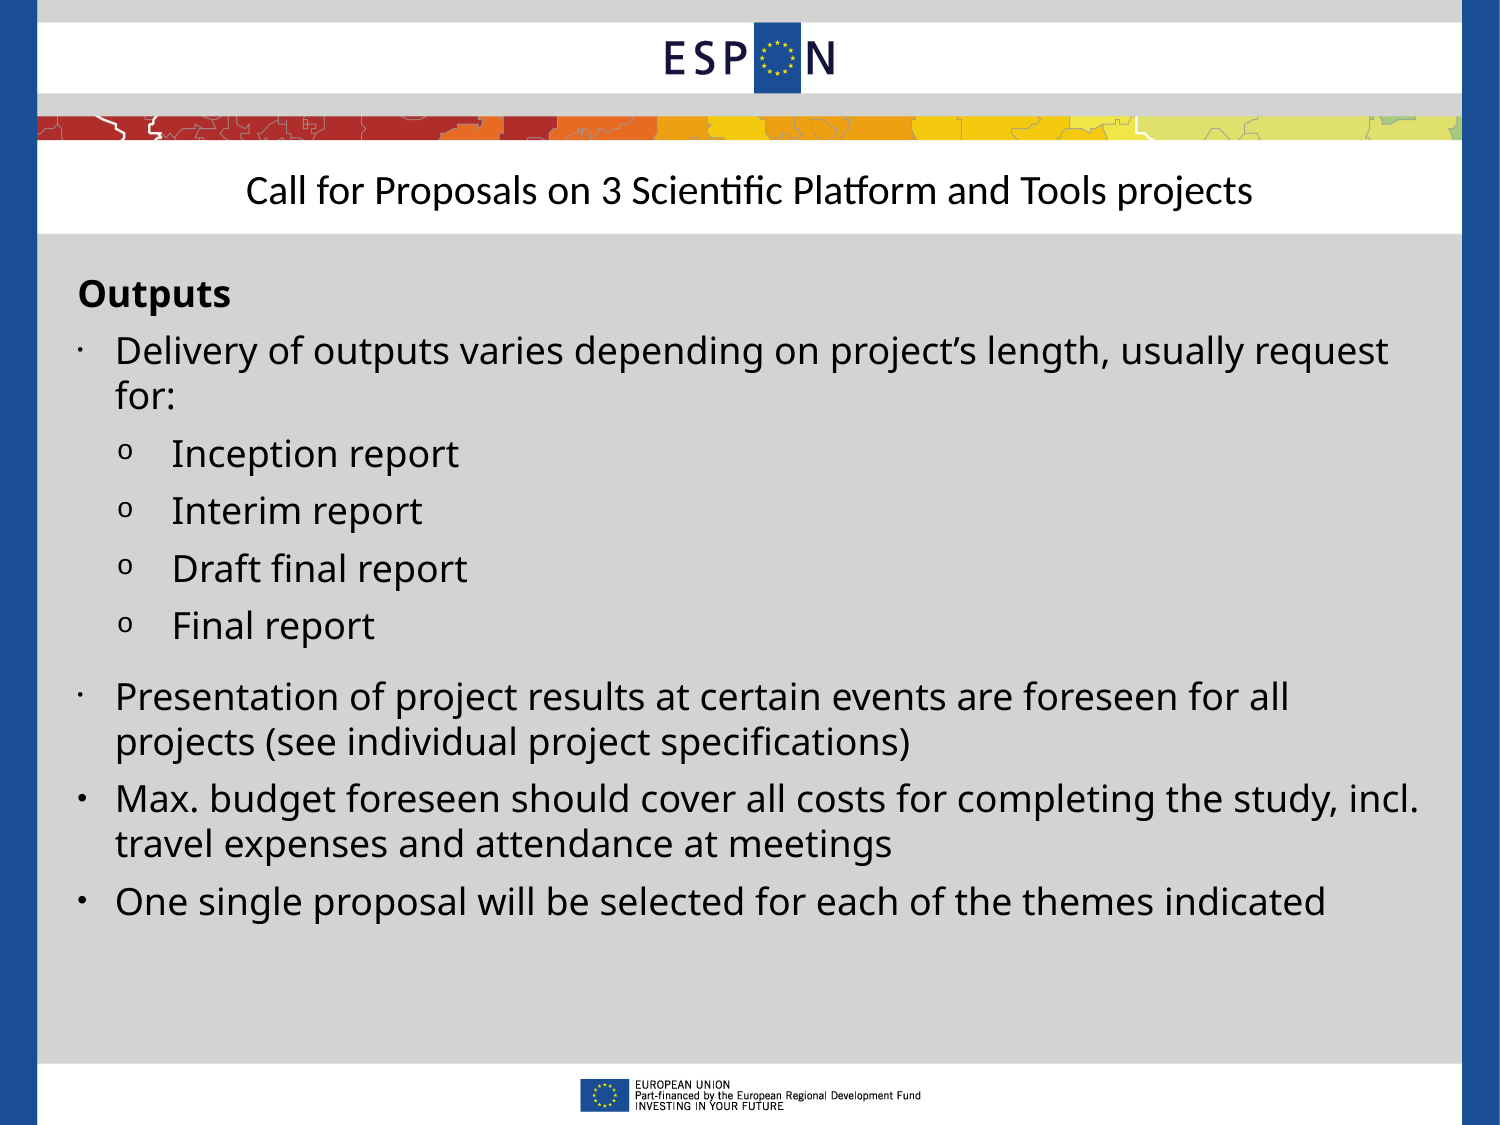

Call for Proposals on 3 Scientific Platform and Tools projects
Outputs
Delivery of outputs varies depending on project’s length, usually request for:
 Inception report
 Interim report
 Draft final report
 Final report
Presentation of project results at certain events are foreseen for all projects (see individual project specifications)
Max. budget foreseen should cover all costs for completing the study, incl. travel expenses and attendance at meetings
One single proposal will be selected for each of the themes indicated